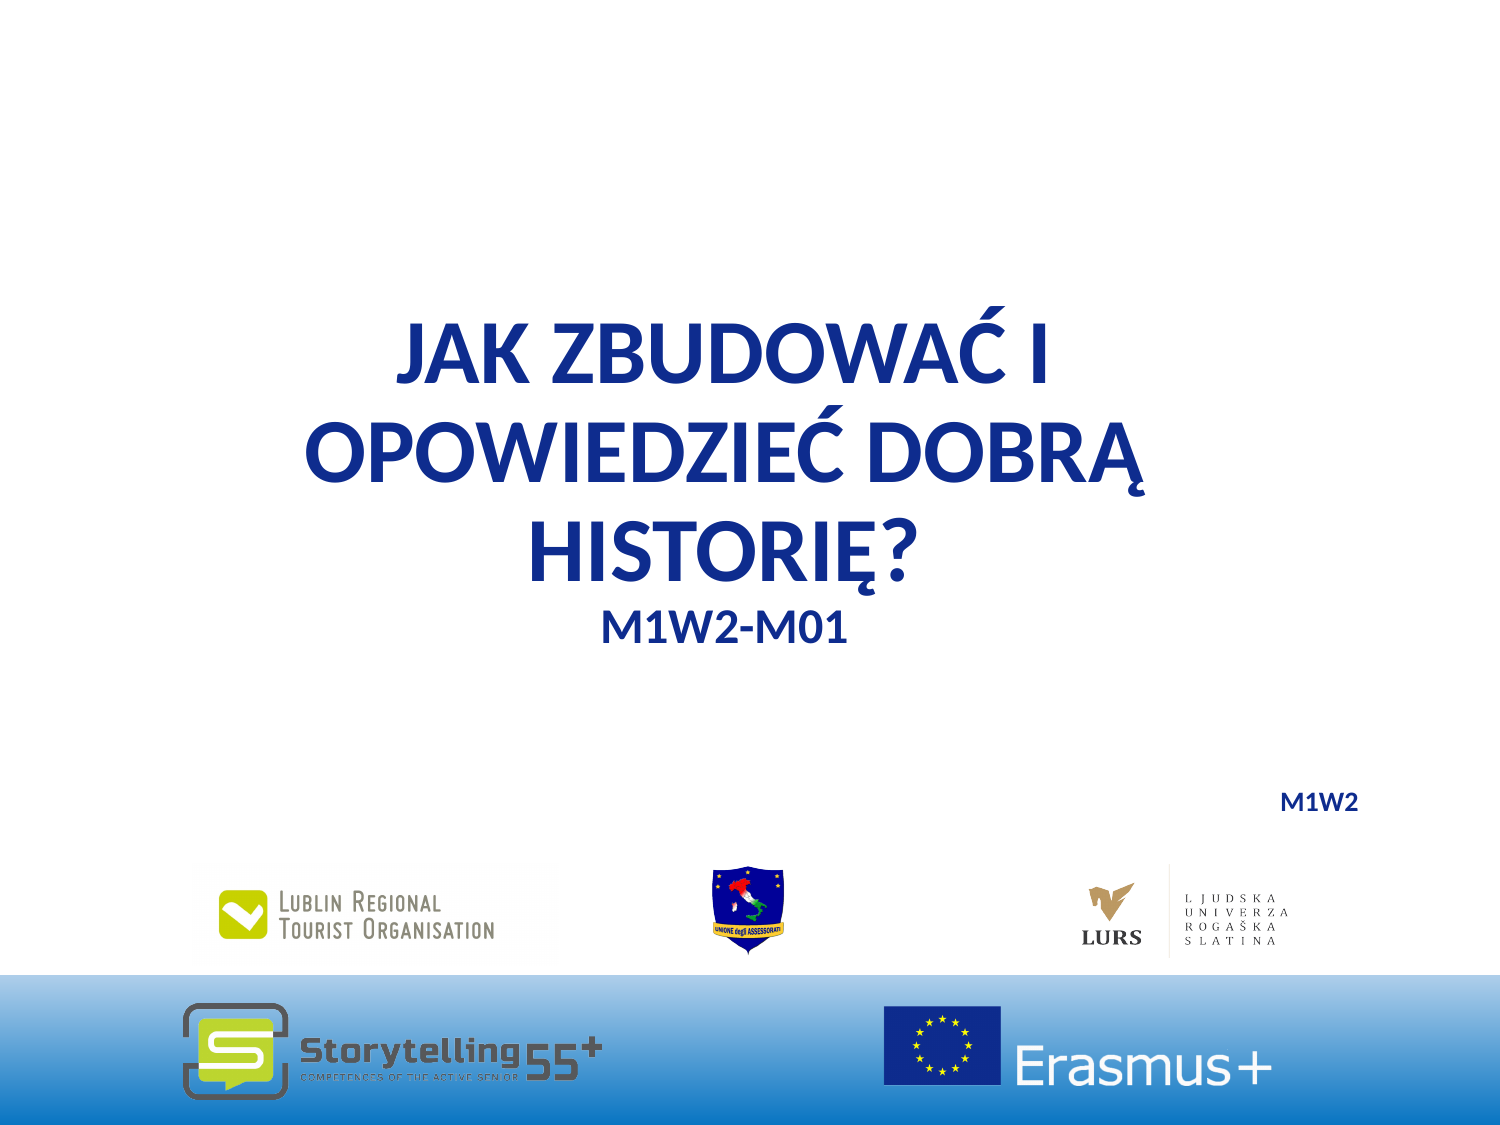

# JAK ZBUDOWAĆ I OPOWIEDZIEĆ DOBRĄ HISTORIĘ?
M1W2-M01
M1W2